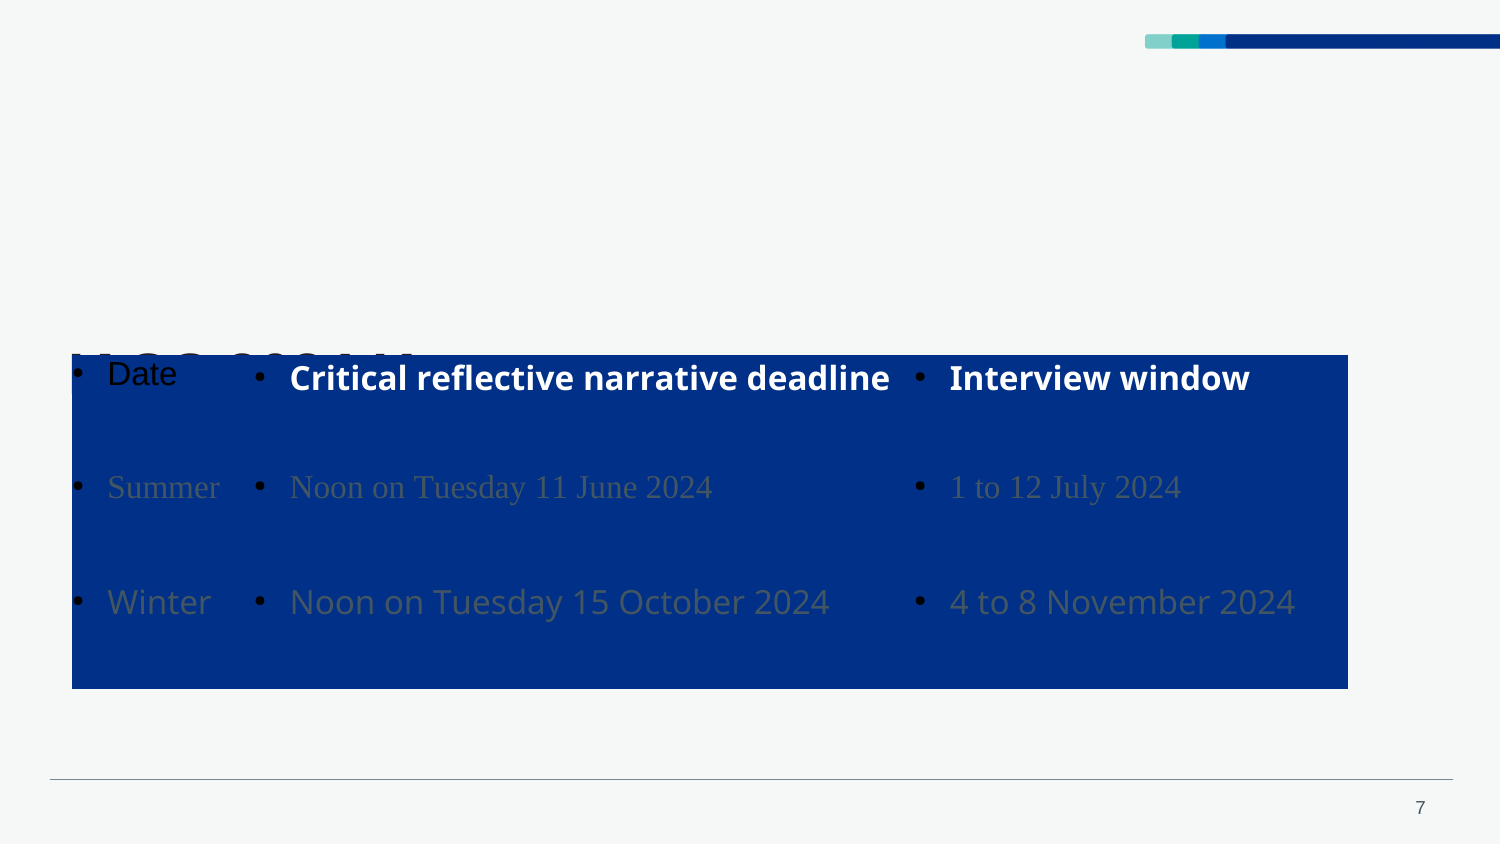

# IACC 2024 Key Dates
| Date | Critical reflective narrative deadline | Interview window |
| --- | --- | --- |
| Summer | Noon on Tuesday 11 June 2024 | 1 to 12 July 2024 |
| Winter | Noon on Tuesday 15 October 2024 | 4 to 8 November 2024 |